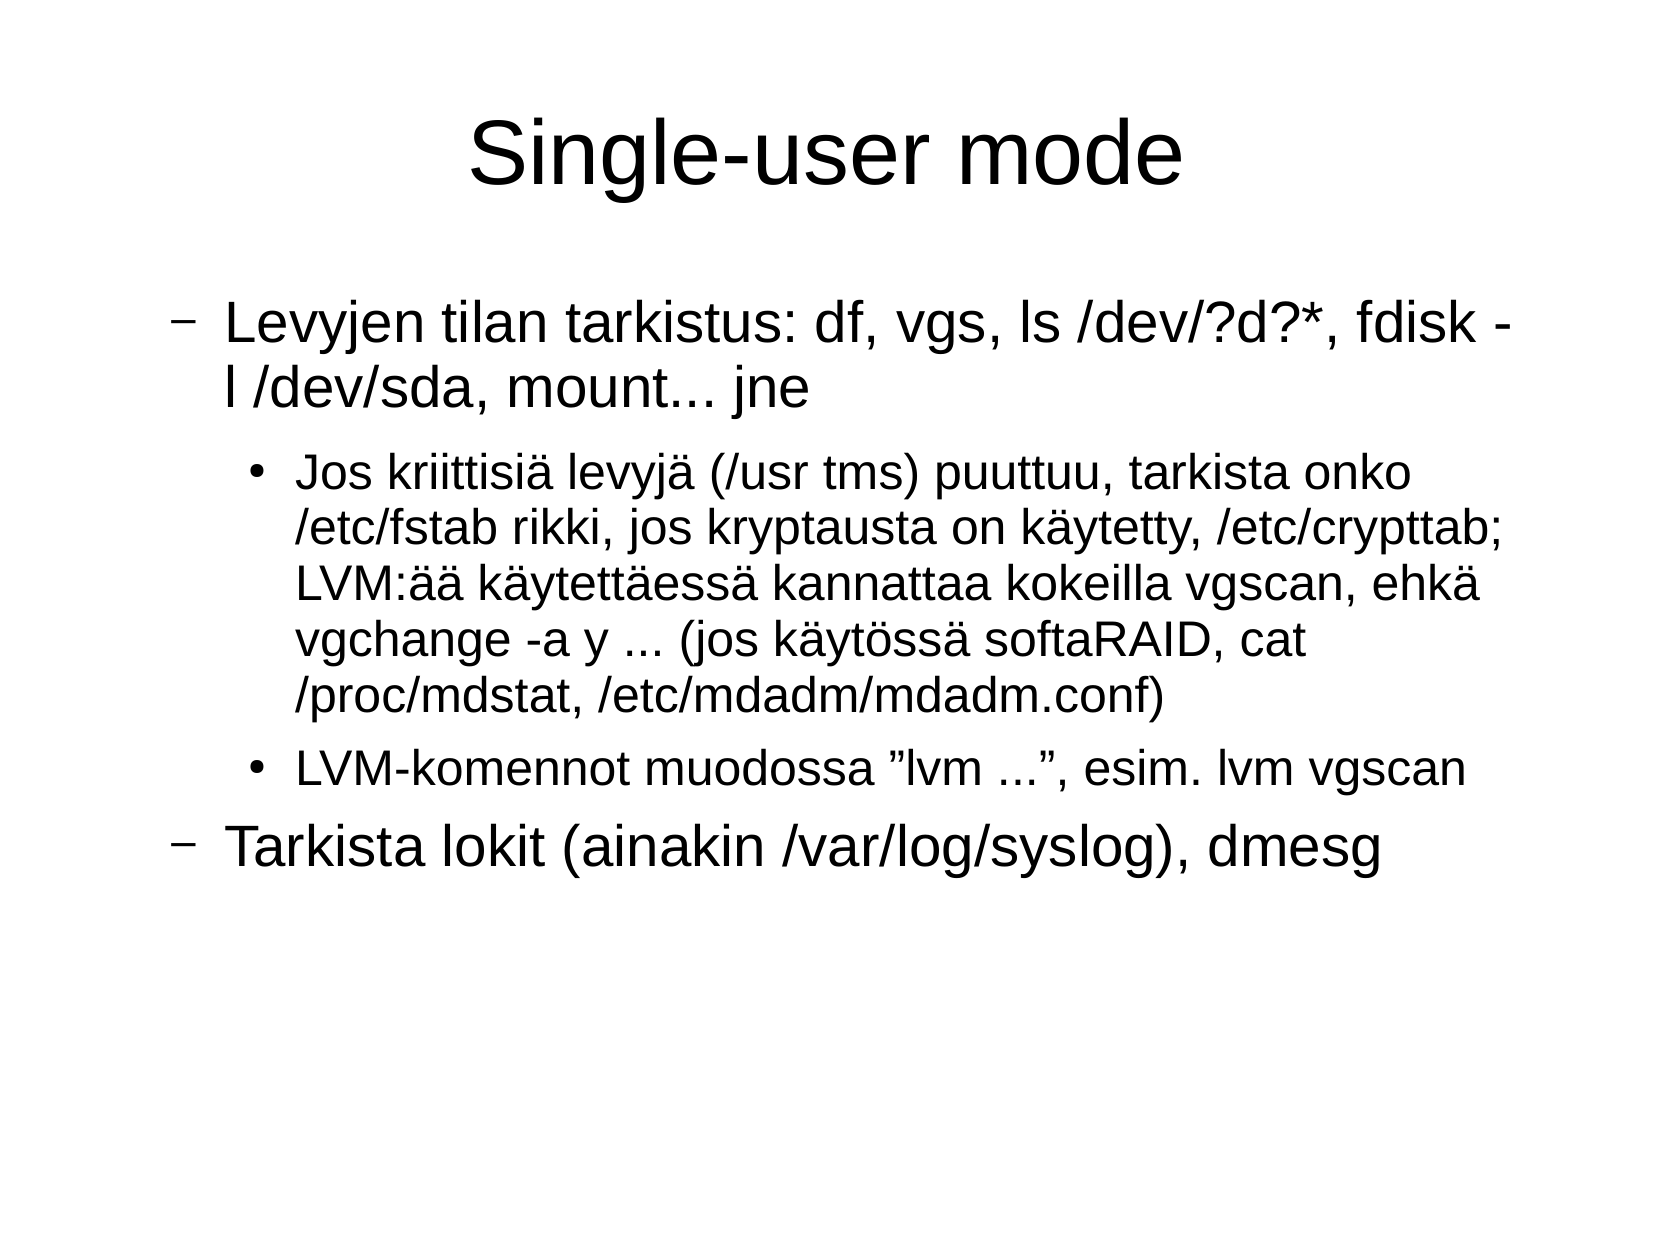

# Single-user mode
Levyjen tilan tarkistus: df, vgs, ls /dev/?d?*, fdisk -l /dev/sda, mount... jne
Jos kriittisiä levyjä (/usr tms) puuttuu, tarkista onko /etc/fstab rikki, jos kryptausta on käytetty, /etc/crypttab; LVM:ää käytettäessä kannattaa kokeilla vgscan, ehkä vgchange -a y ... (jos käytössä softaRAID, cat /proc/mdstat, /etc/mdadm/mdadm.conf)
LVM-komennot muodossa ”lvm ...”, esim. lvm vgscan
Tarkista lokit (ainakin /var/log/syslog), dmesg